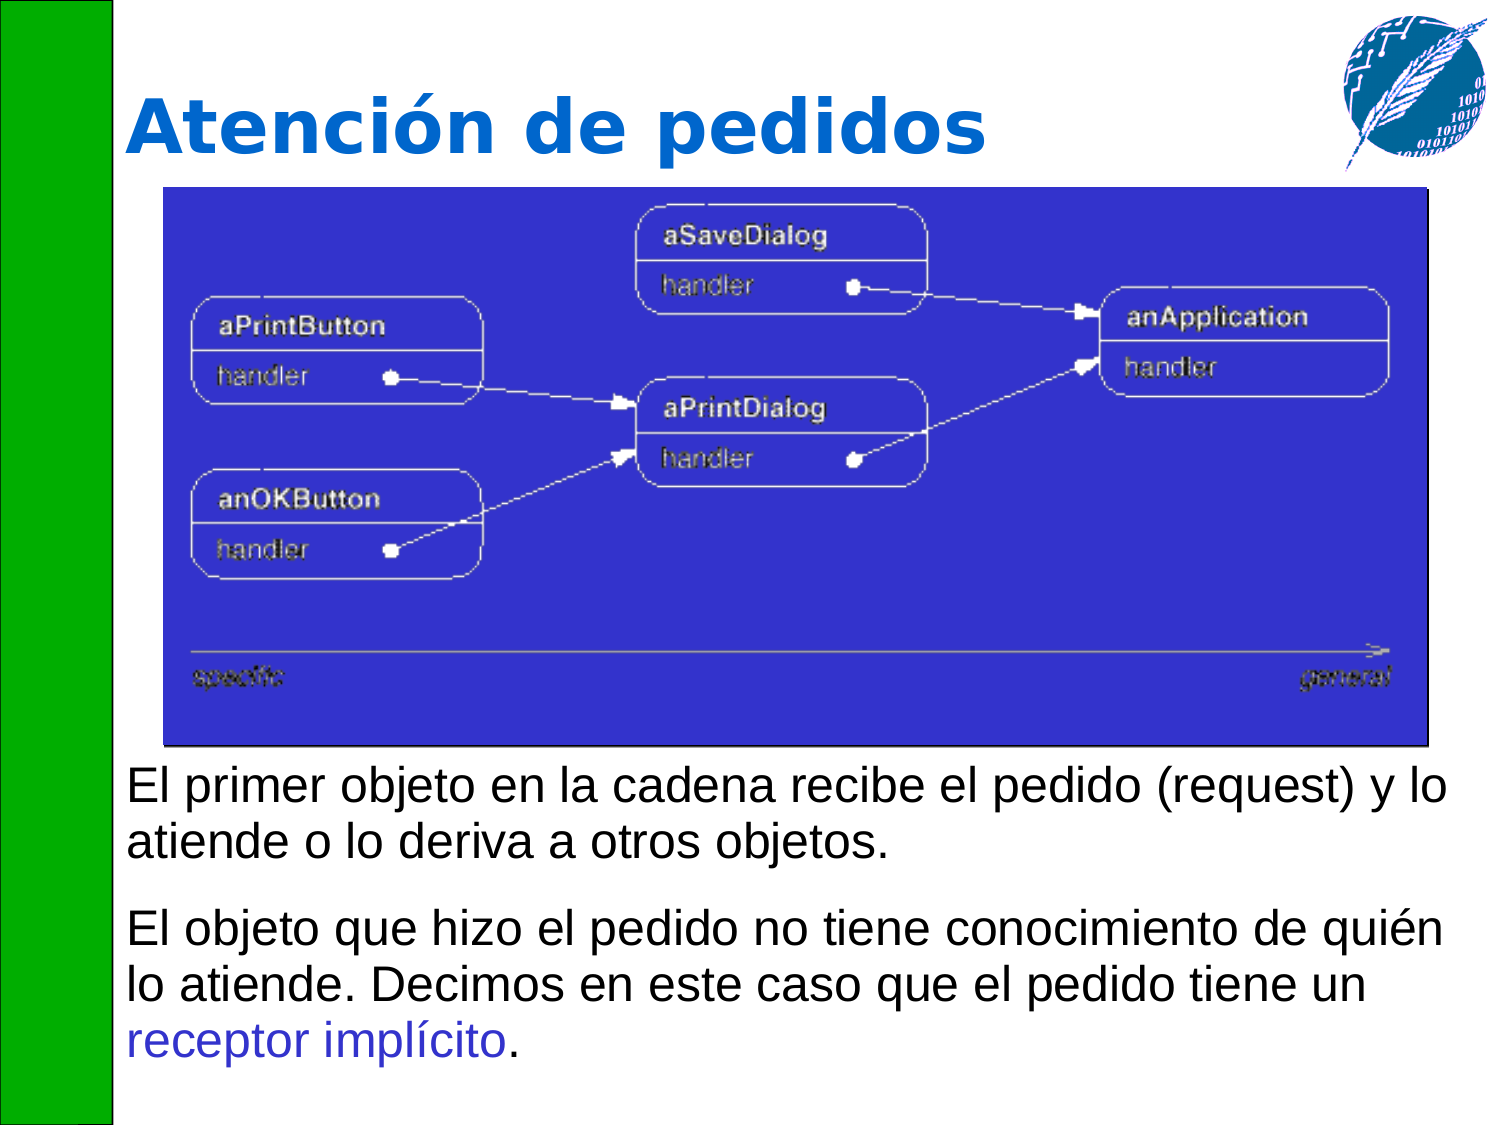

# Atención de pedidos
El primer objeto en la cadena recibe el pedido (request) y lo atiende o lo deriva a otros objetos.
El objeto que hizo el pedido no tiene conocimiento de quién lo atiende. Decimos en este caso que el pedido tiene un receptor implícito.